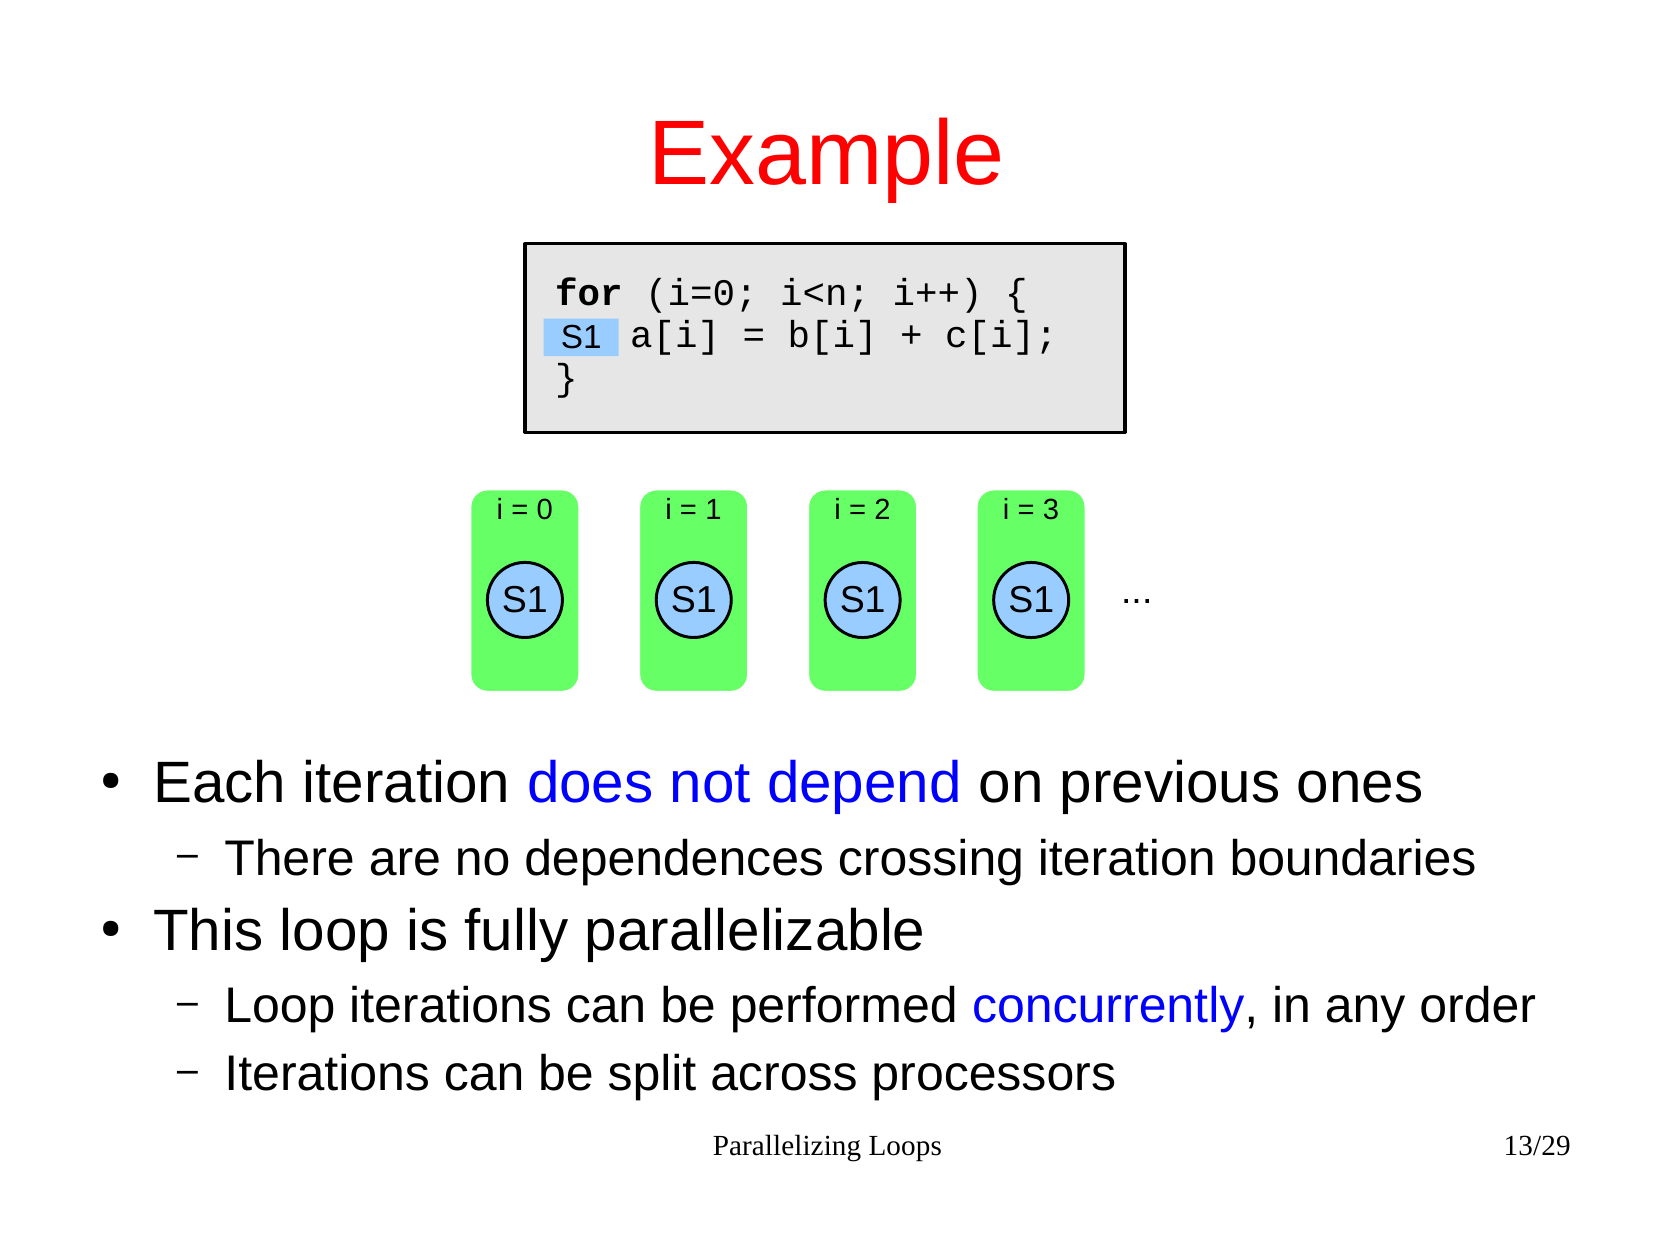

# Example
for (i=0; i<n; i++) {
	a[i] = b[i] + c[i];
}
S1
i = 0
i = 1
i = 2
i = 3
S1
S1
S1
S1
...
Each iteration does not depend on previous ones
There are no dependences crossing iteration boundaries
This loop is fully parallelizable
Loop iterations can be performed concurrently, in any order
Iterations can be split across processors
Parallelizing Loops
13